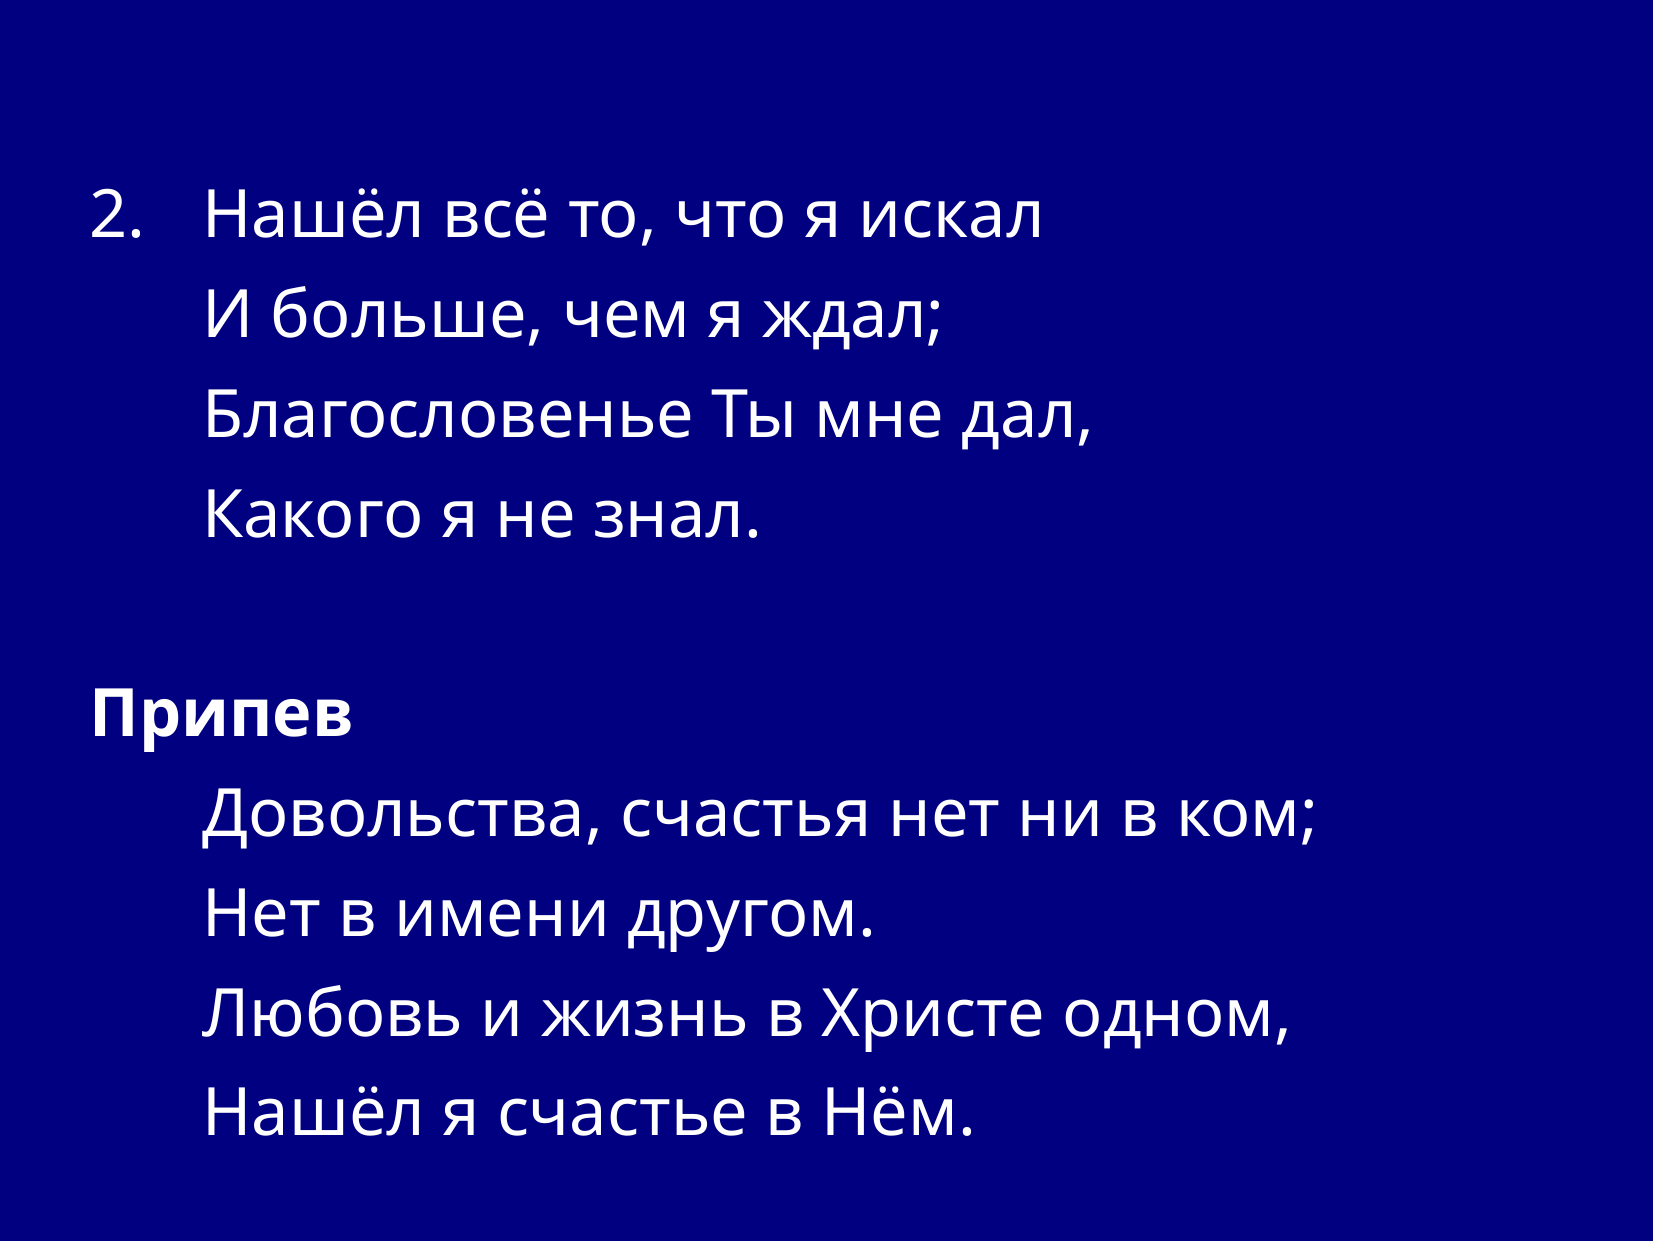

2.	Нашёл всё то, что я искал
	И больше, чем я ждал;
	Благословенье Ты мне дал,
	Какого я не знал.
Припев
	Довольства, счастья нет ни в ком;
	Нет в имени другом.
	Любовь и жизнь в Христе одном,
	Нашёл я счастье в Нём.